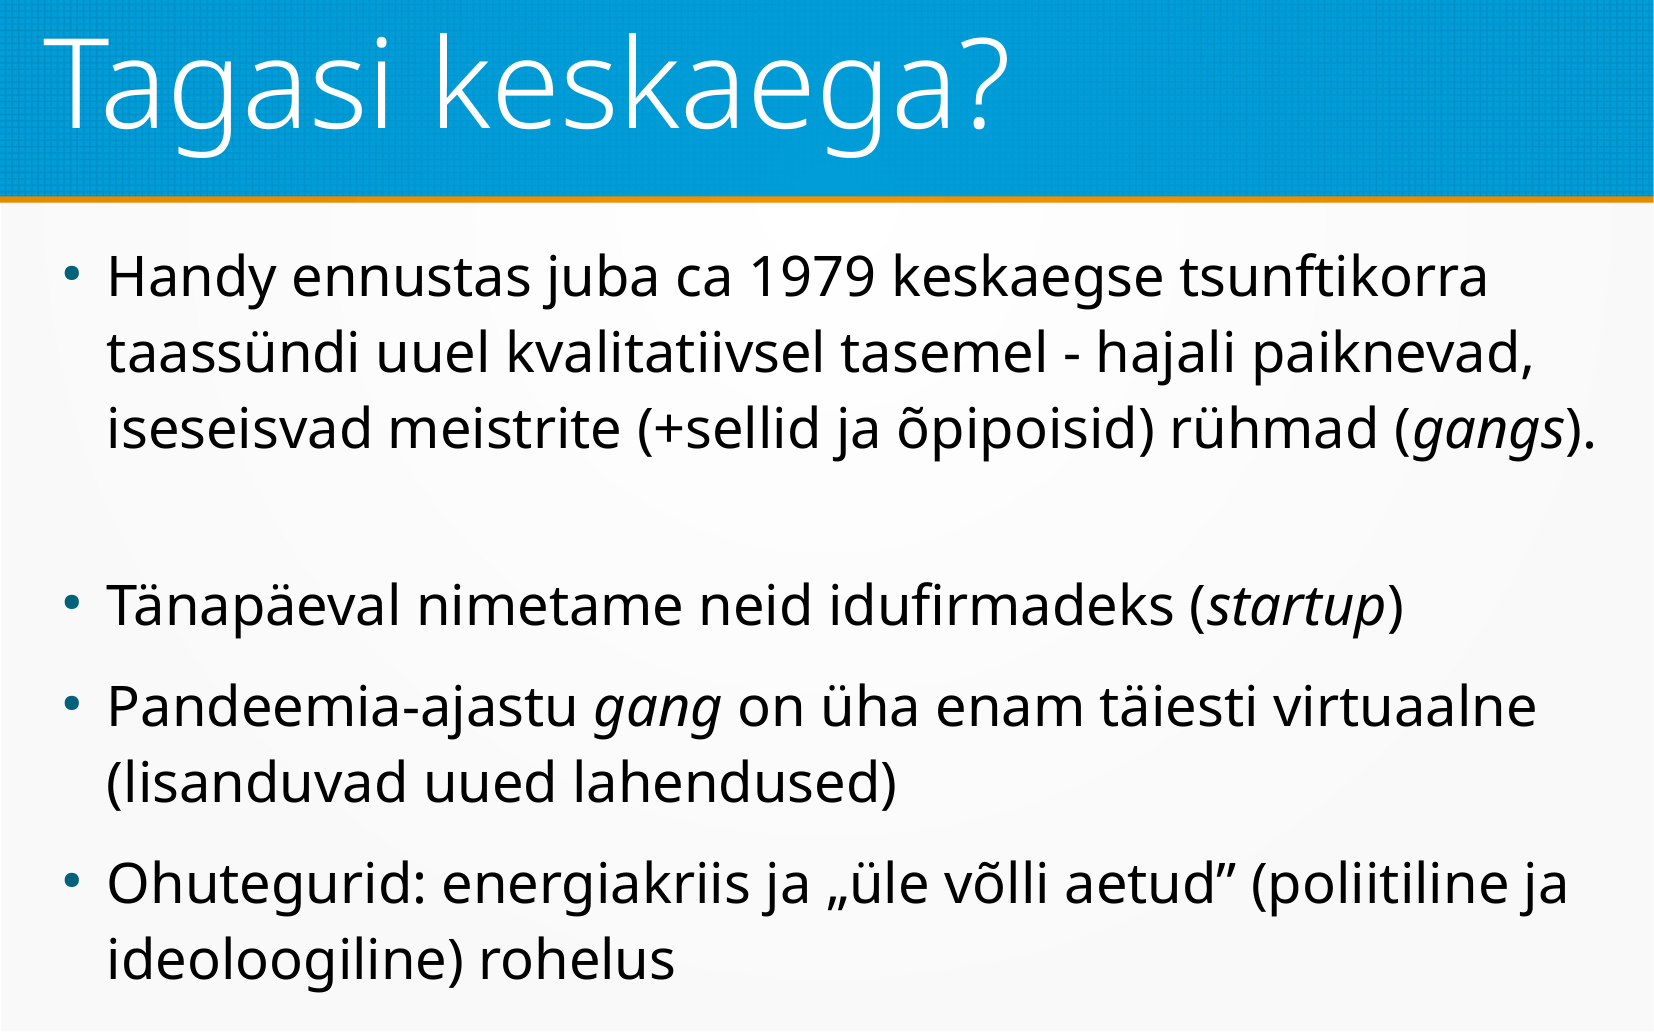

# Tagasi keskaega?
Handy ennustas juba ca 1979 keskaegse tsunftikorra taassündi uuel kvalitatiivsel tasemel - hajali paiknevad, iseseisvad meistrite (+sellid ja õpipoisid) rühmad (gangs).
Tänapäeval nimetame neid idufirmadeks (startup)
Pandeemia-ajastu gang on üha enam täiesti virtuaalne (lisanduvad uued lahendused)
Ohutegurid: energiakriis ja „üle võlli aetud” (poliitiline ja ideoloogiline) rohelus